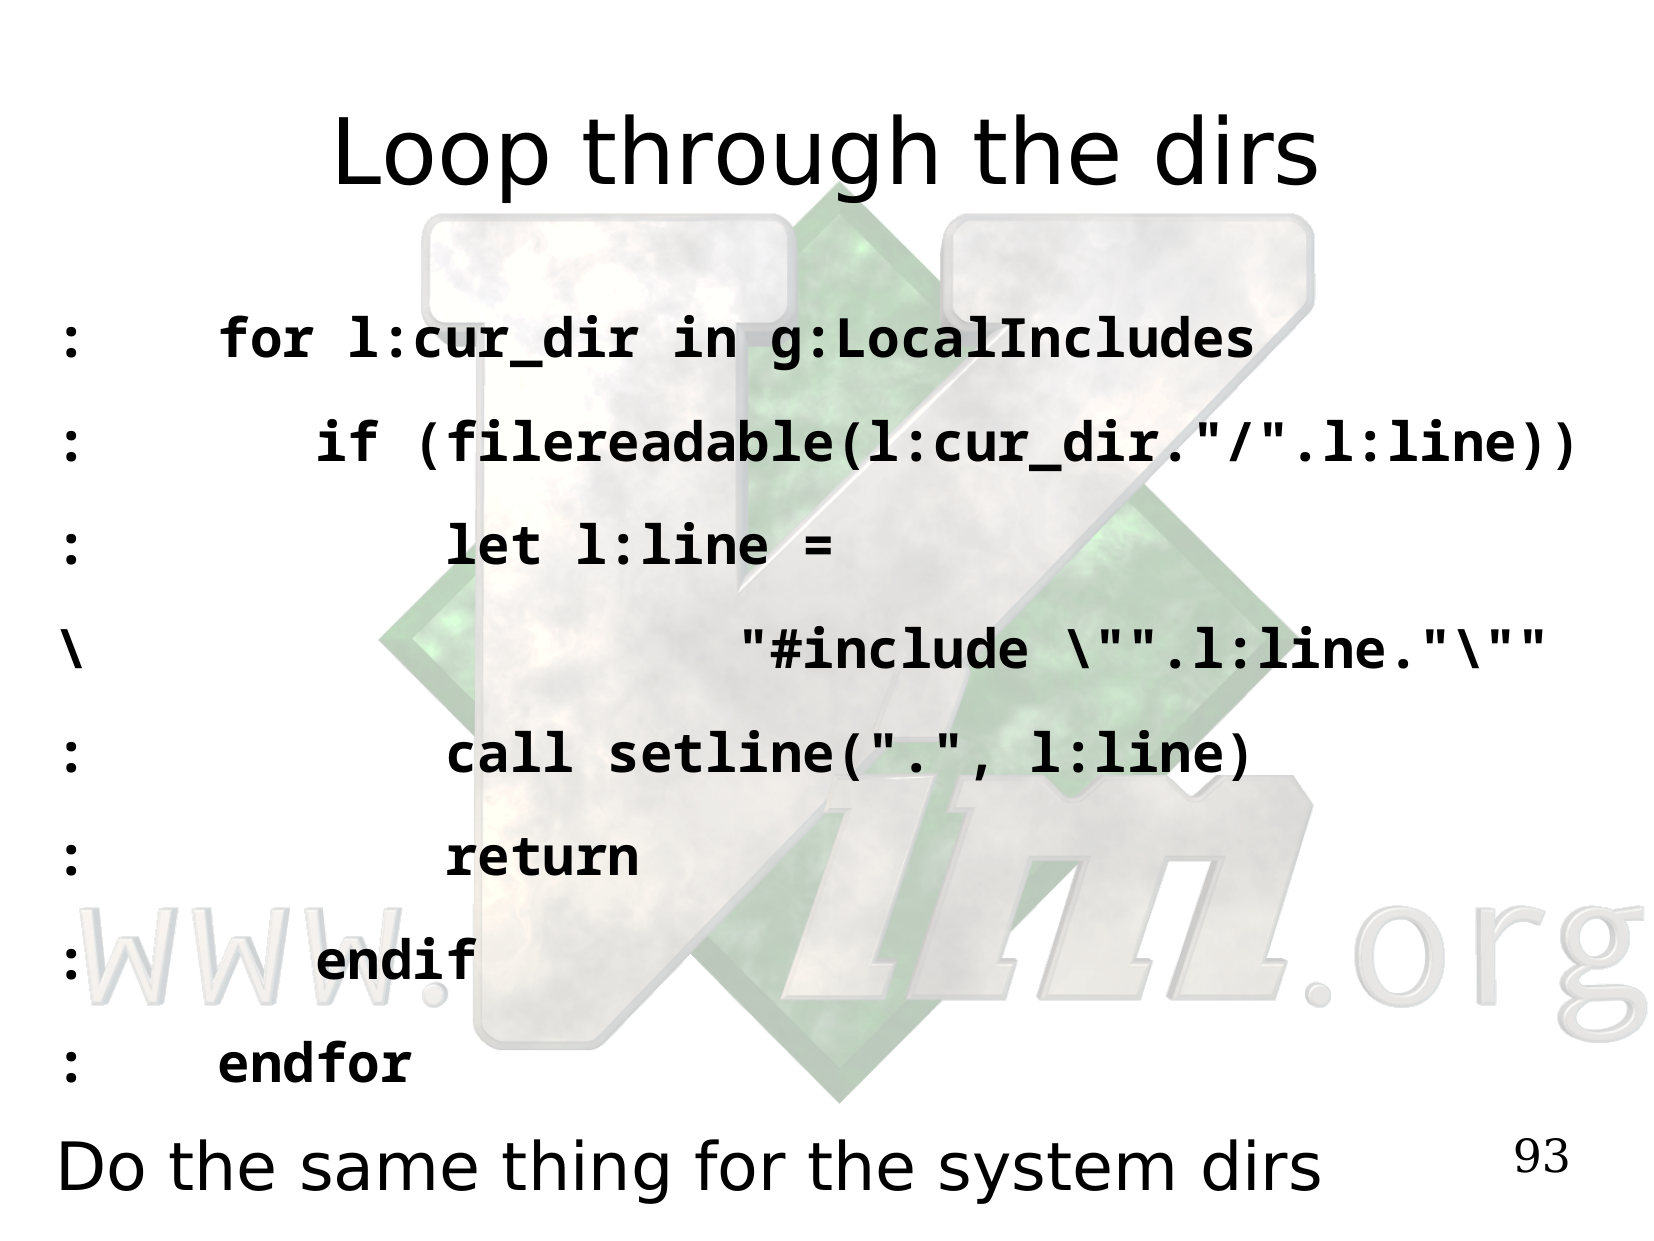

# Loop through the dirs
: for l:cur_dir in g:LocalIncludes
: if (filereadable(l:cur_dir."/".l:line))
: let l:line =
\ "#include \"".l:line."\""
: call setline(".", l:line)
: return
: endif
: endfor
Do the same thing for the system dirs
93